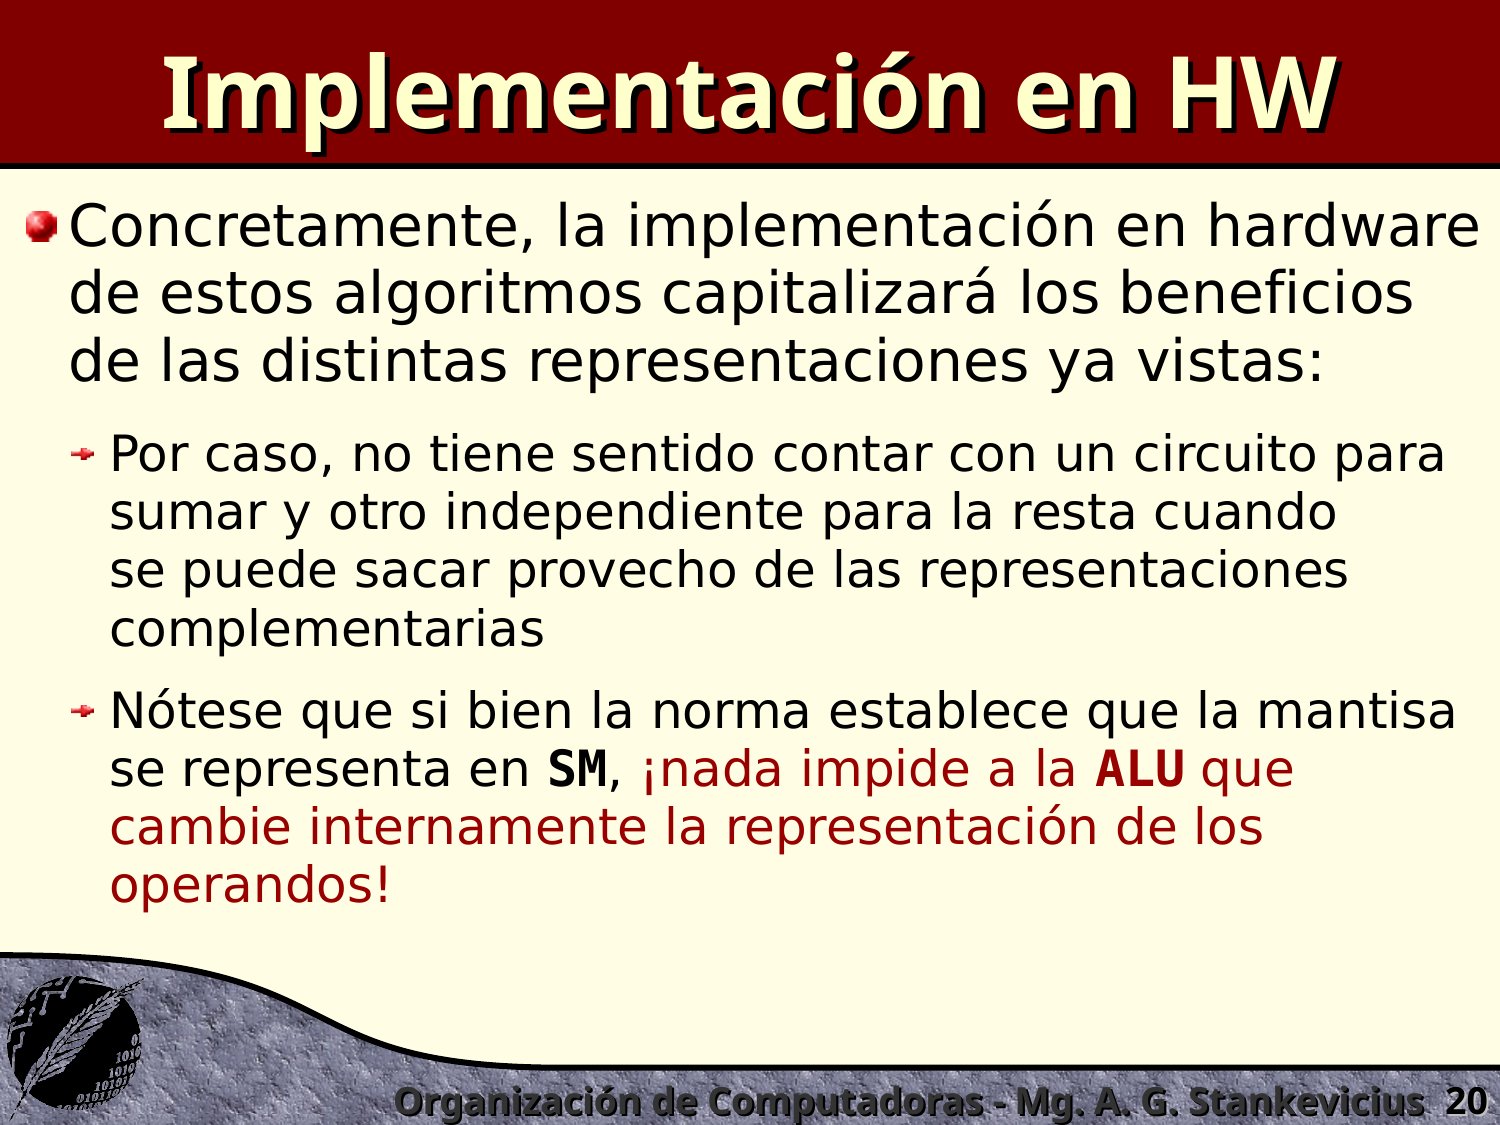

# Implementación en HW
Concretamente, la implementación en hardware de estos algoritmos capitalizará los beneficios de las distintas representaciones ya vistas:
Por caso, no tiene sentido contar con un circuito para sumar y otro independiente para la resta cuando
se puede sacar provecho de las representaciones
complementarias
Nótese que si bien la norma establece que la mantisa se representa en SM, ¡nada impide a la ALU que cambie internamente la representación de los operandos!
20